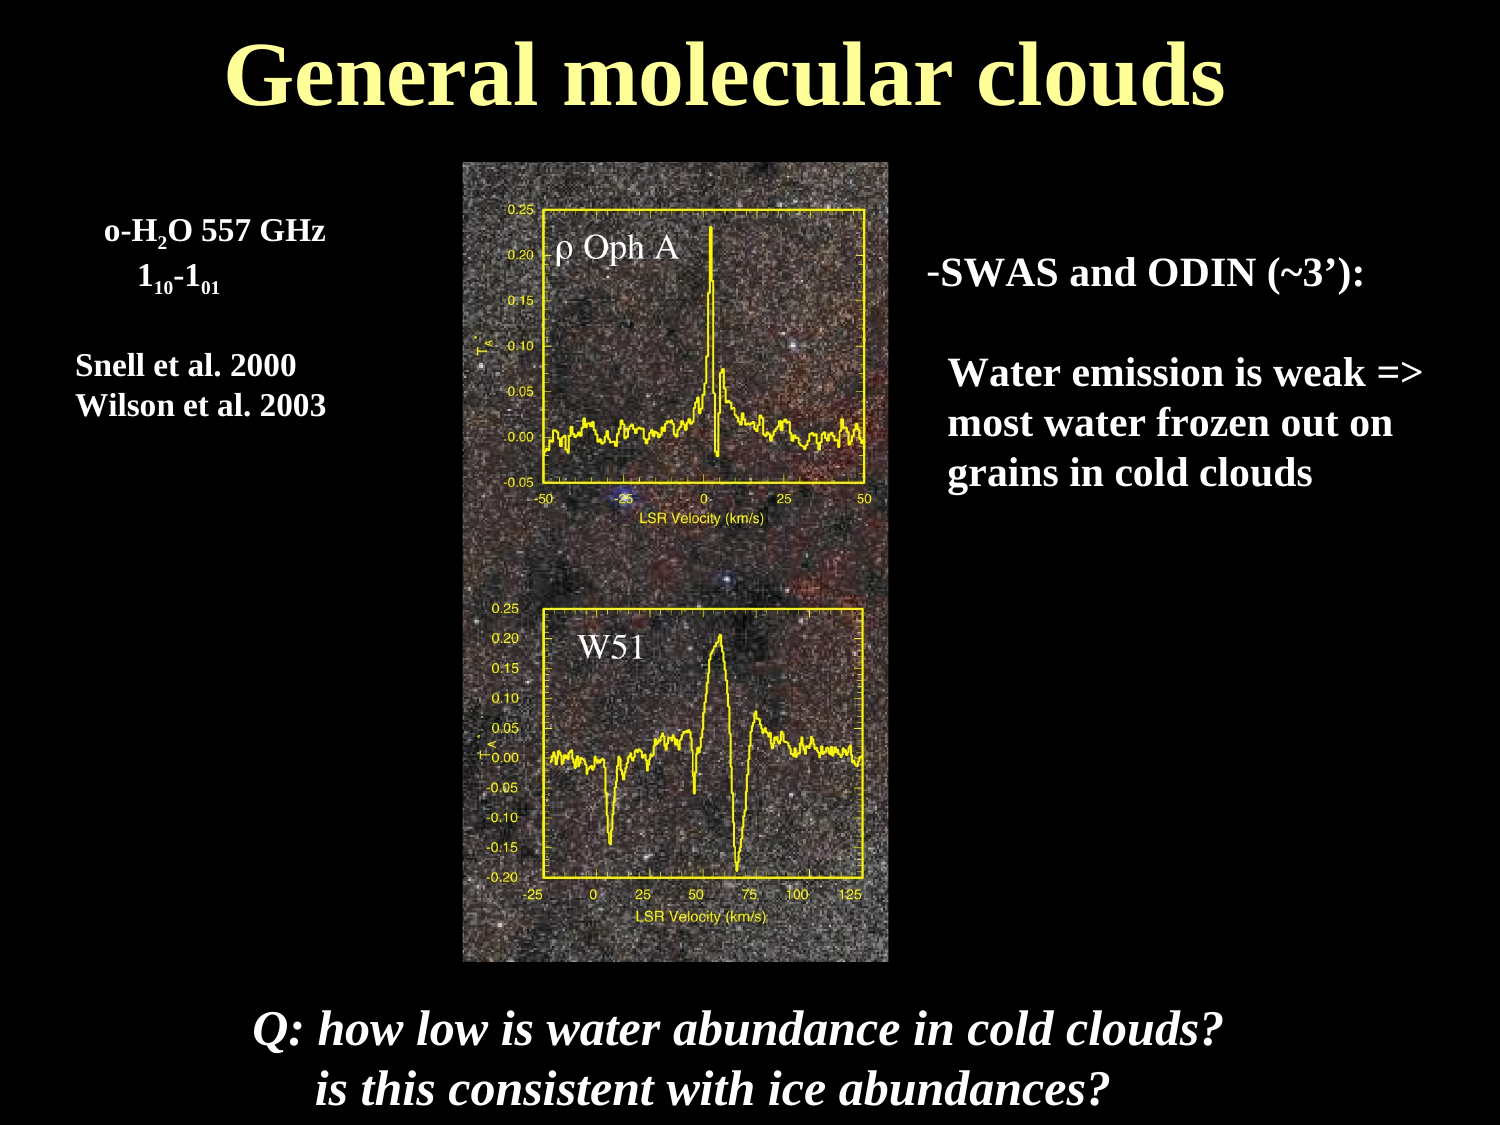

# General molecular clouds
o-H2O 557 GHz
 110-101
SWAS and ODIN (~3’):
 Water emission is weak =>
 most water frozen out on
 grains in cold clouds
Snell et al. 2000
Wilson et al. 2003
Q: how low is water abundance in cold clouds?
 is this consistent with ice abundances?